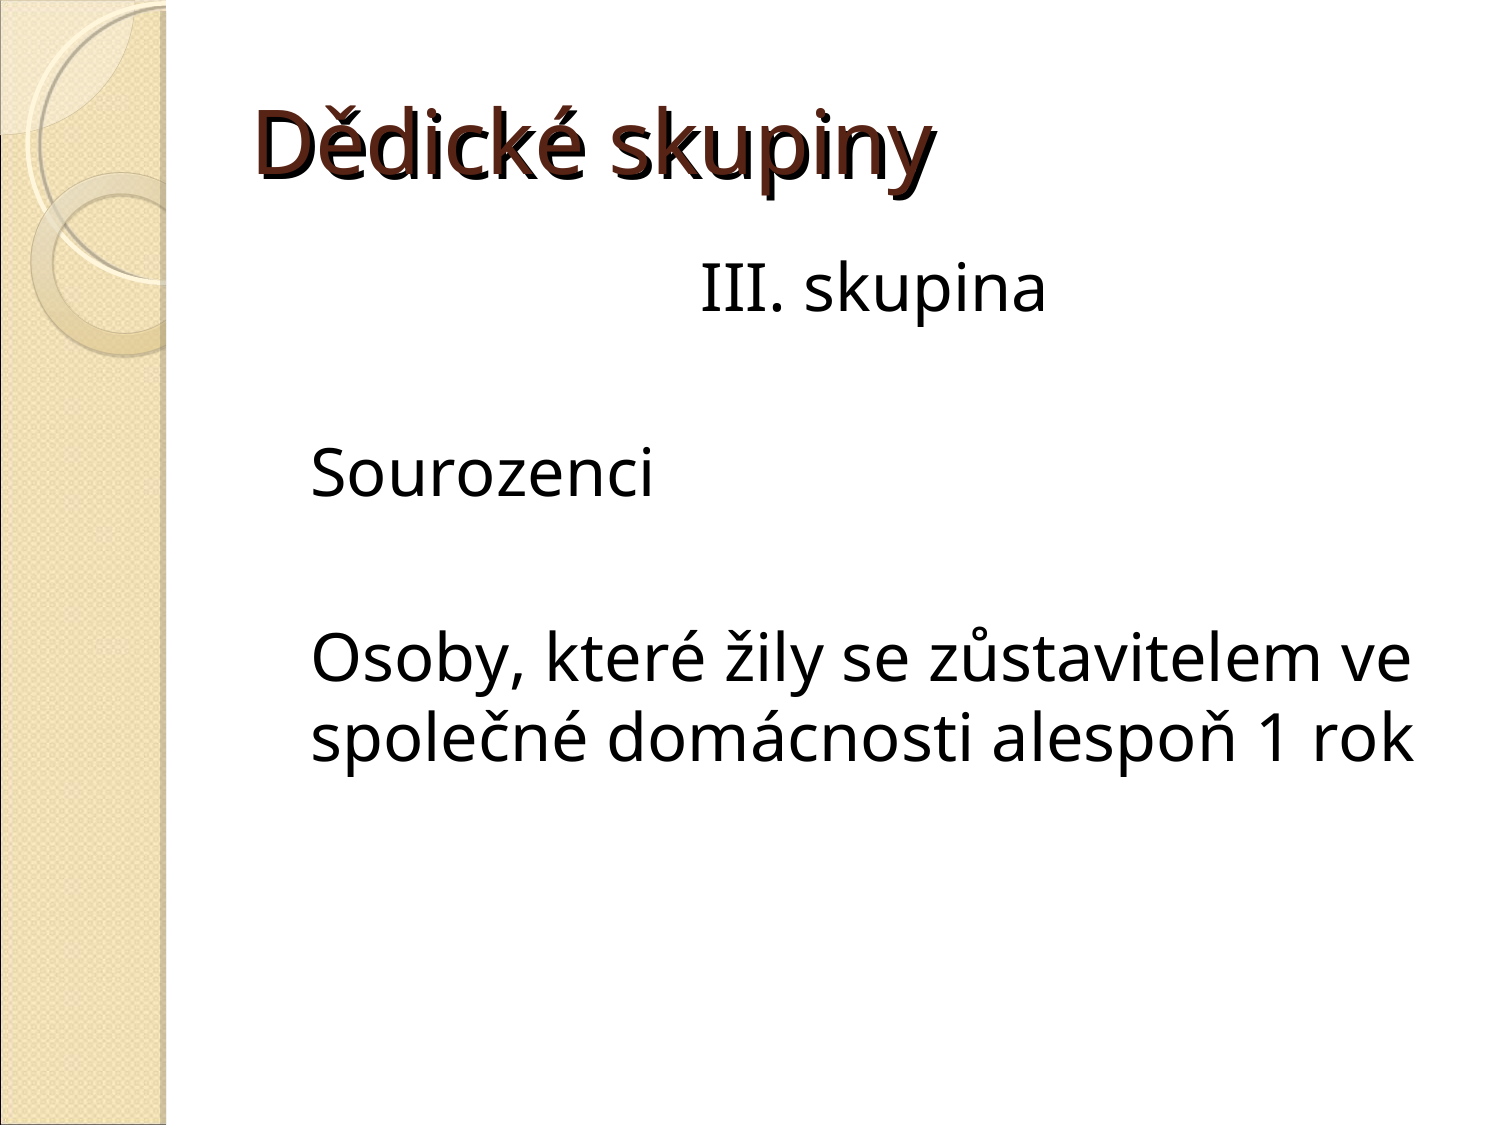

# Dědické skupiny
				III. skupina
	Sourozenci
	Osoby, které žily se zůstavitelem ve společné domácnosti alespoň 1 rok